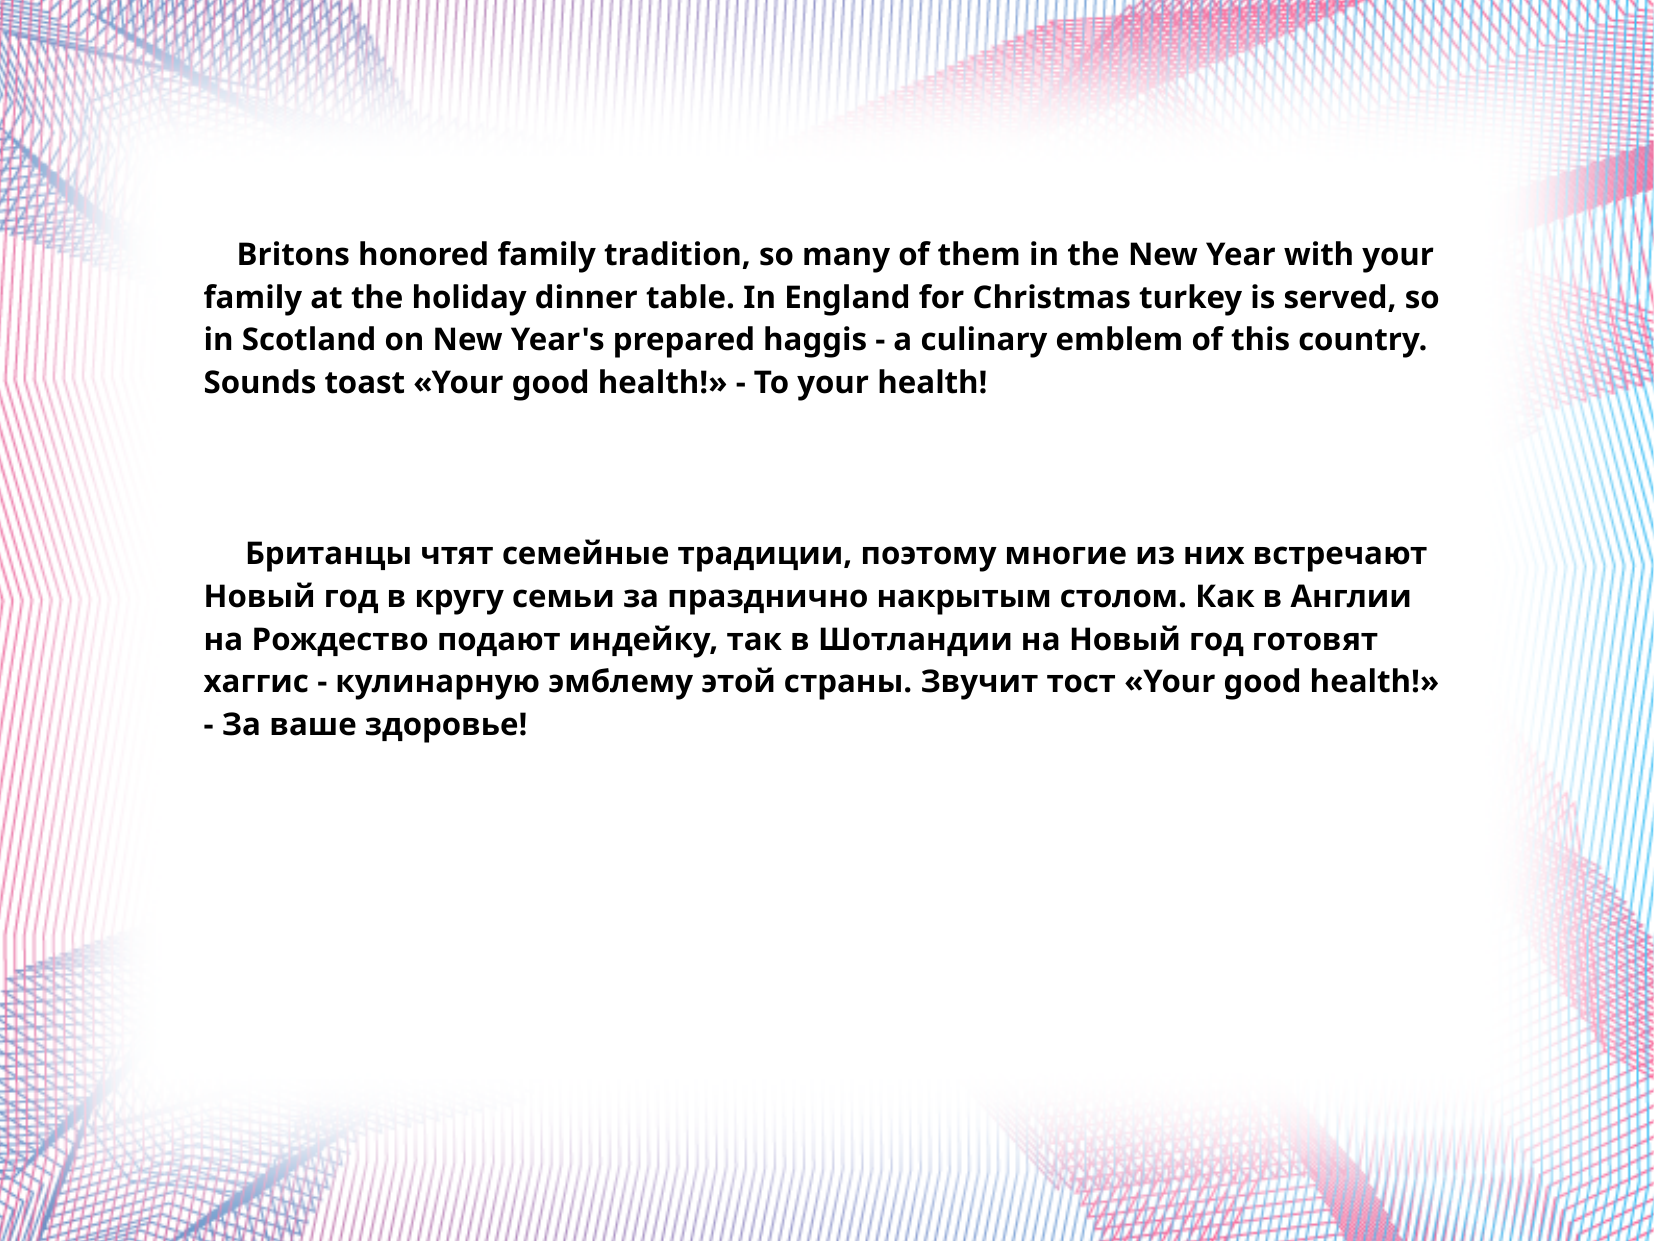

Britons honored family tradition, so many of them in the New Year with your family at the holiday dinner table. In England for Christmas turkey is served, so in Scotland on New Year's prepared haggis - a culinary emblem of this country. Sounds toast «Your good health!» - To your health!
 Британцы чтят семейные традиции, поэтому многие из них встречают Новый год в кругу семьи за празднично накрытым столом. Как в Англии на Рождество подают индейку, так в Шотландии на Новый год готовят хаггис - кулинарную эмблему этой страны. Звучит тост «Your good health!» - За ваше здоровье!